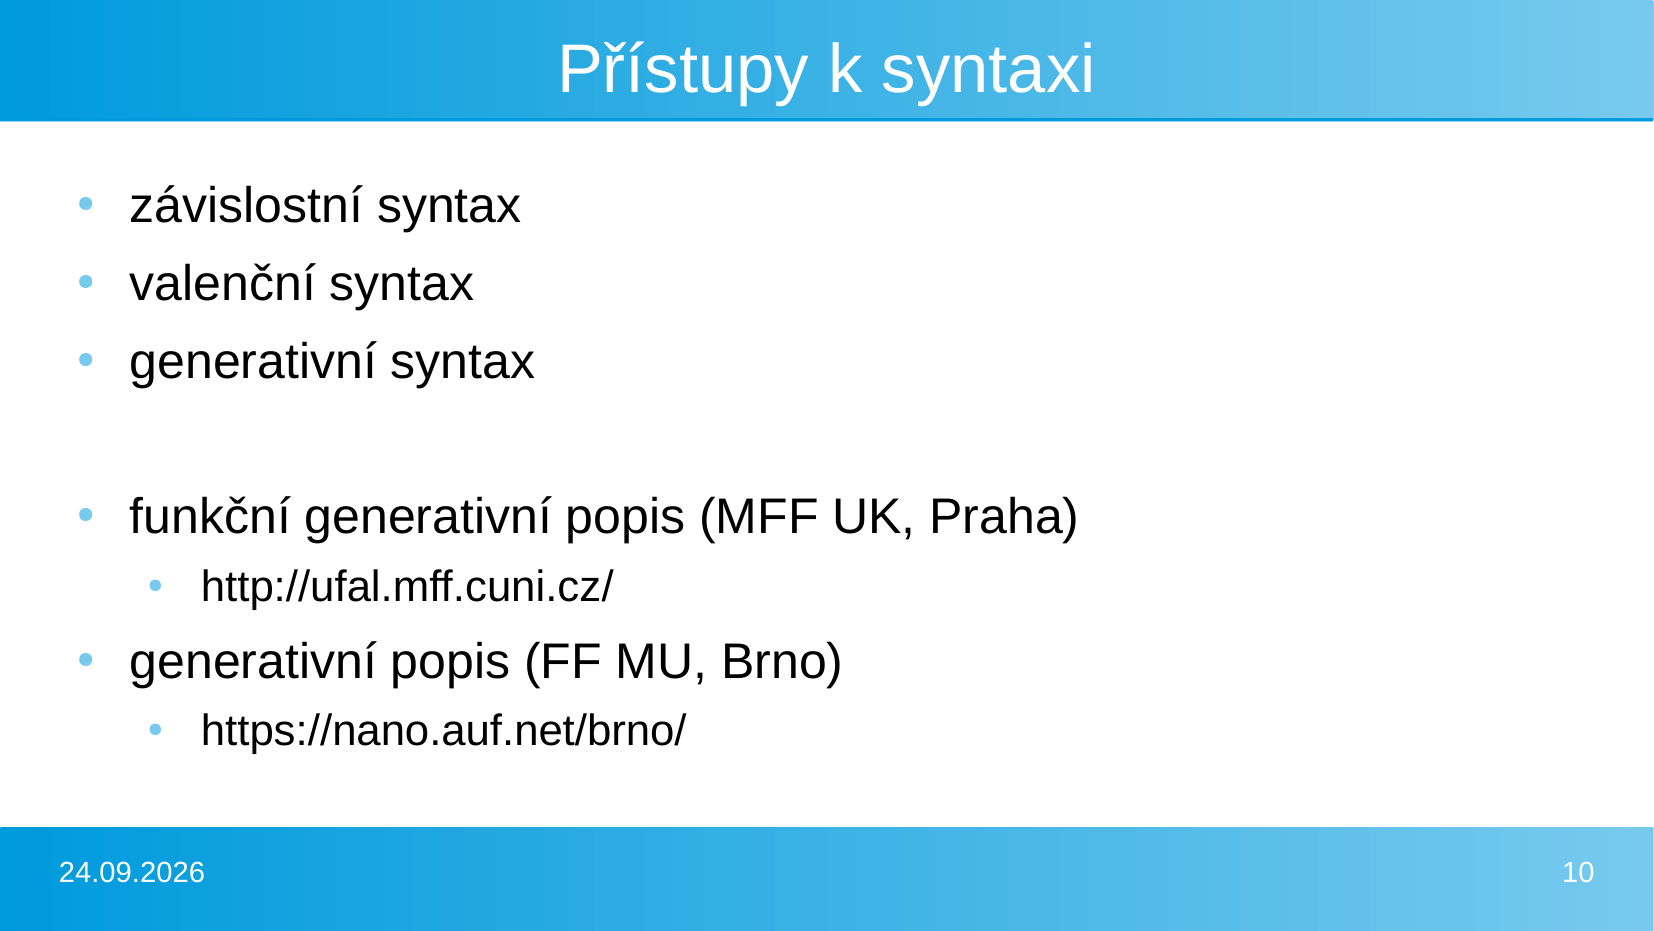

# Přístupy k syntaxi
závislostní syntax
valenční syntax
generativní syntax
funkční generativní popis (MFF UK, Praha)
http://ufal.mff.cuni.cz/
generativní popis (FF MU, Brno)
https://nano.auf.net/brno/
10